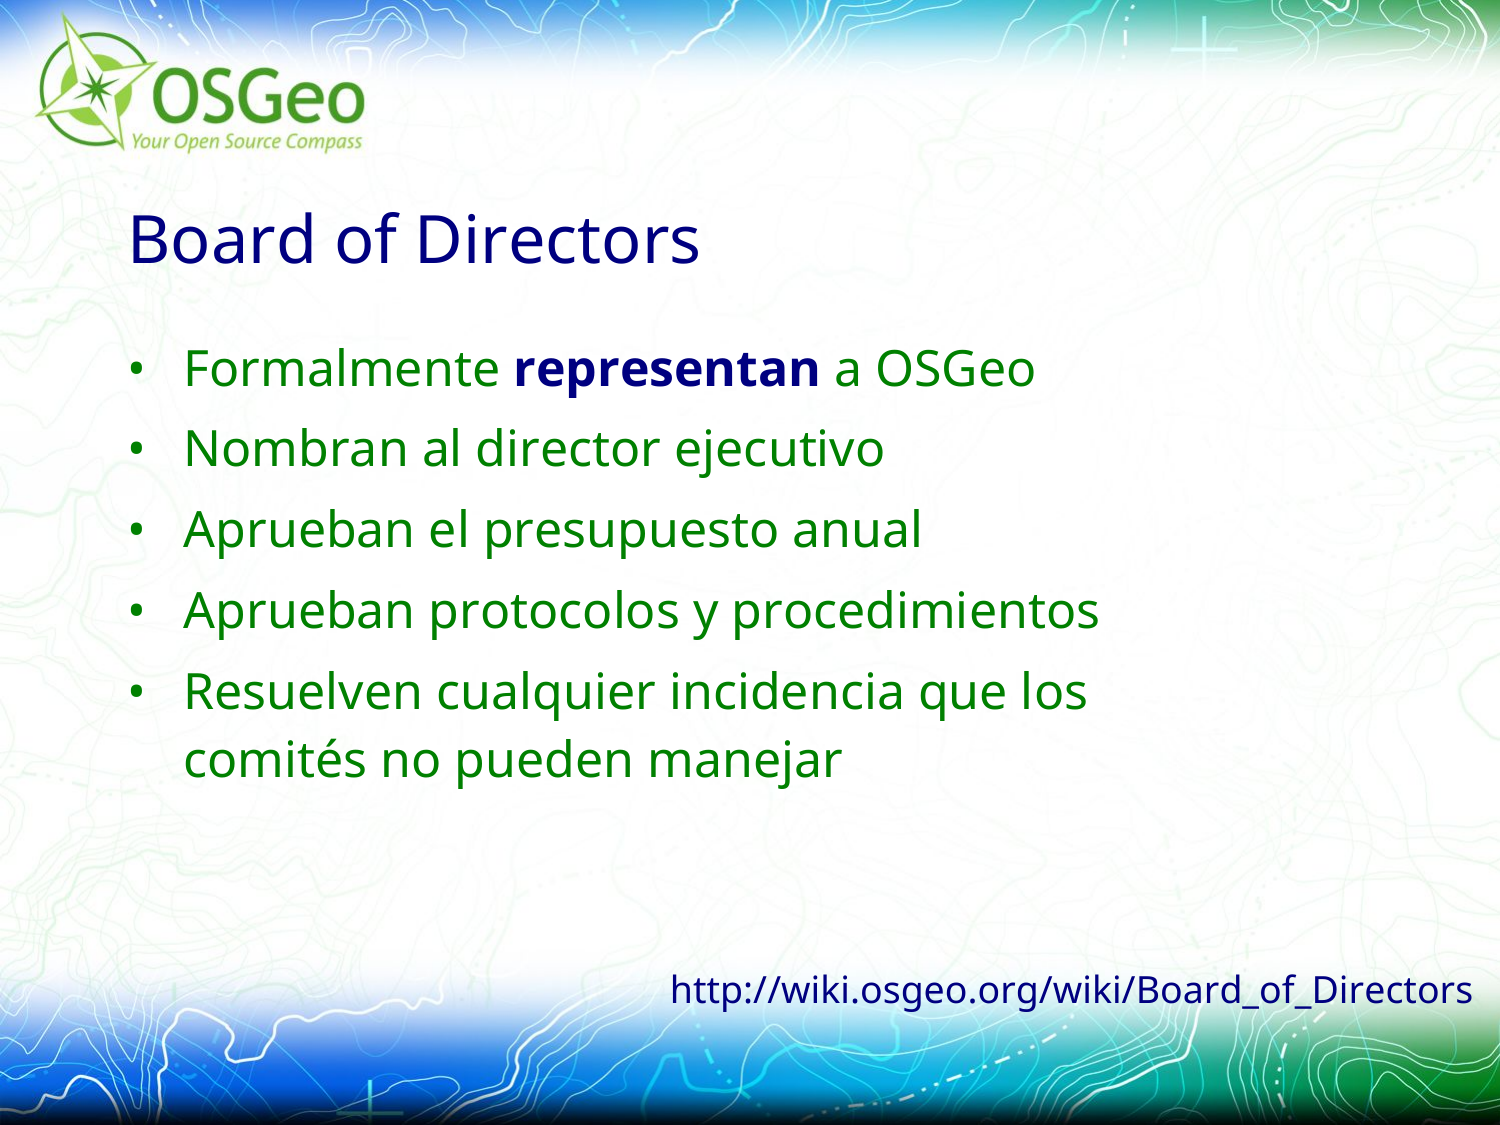

# Board of Directors
Formalmente representan a OSGeo
Nombran al director ejecutivo
Aprueban el presupuesto anual
Aprueban protocolos y procedimientos
Resuelven cualquier incidencia que los
comités no pueden manejar
http://wiki.osgeo.org/wiki/Board_of_Directors